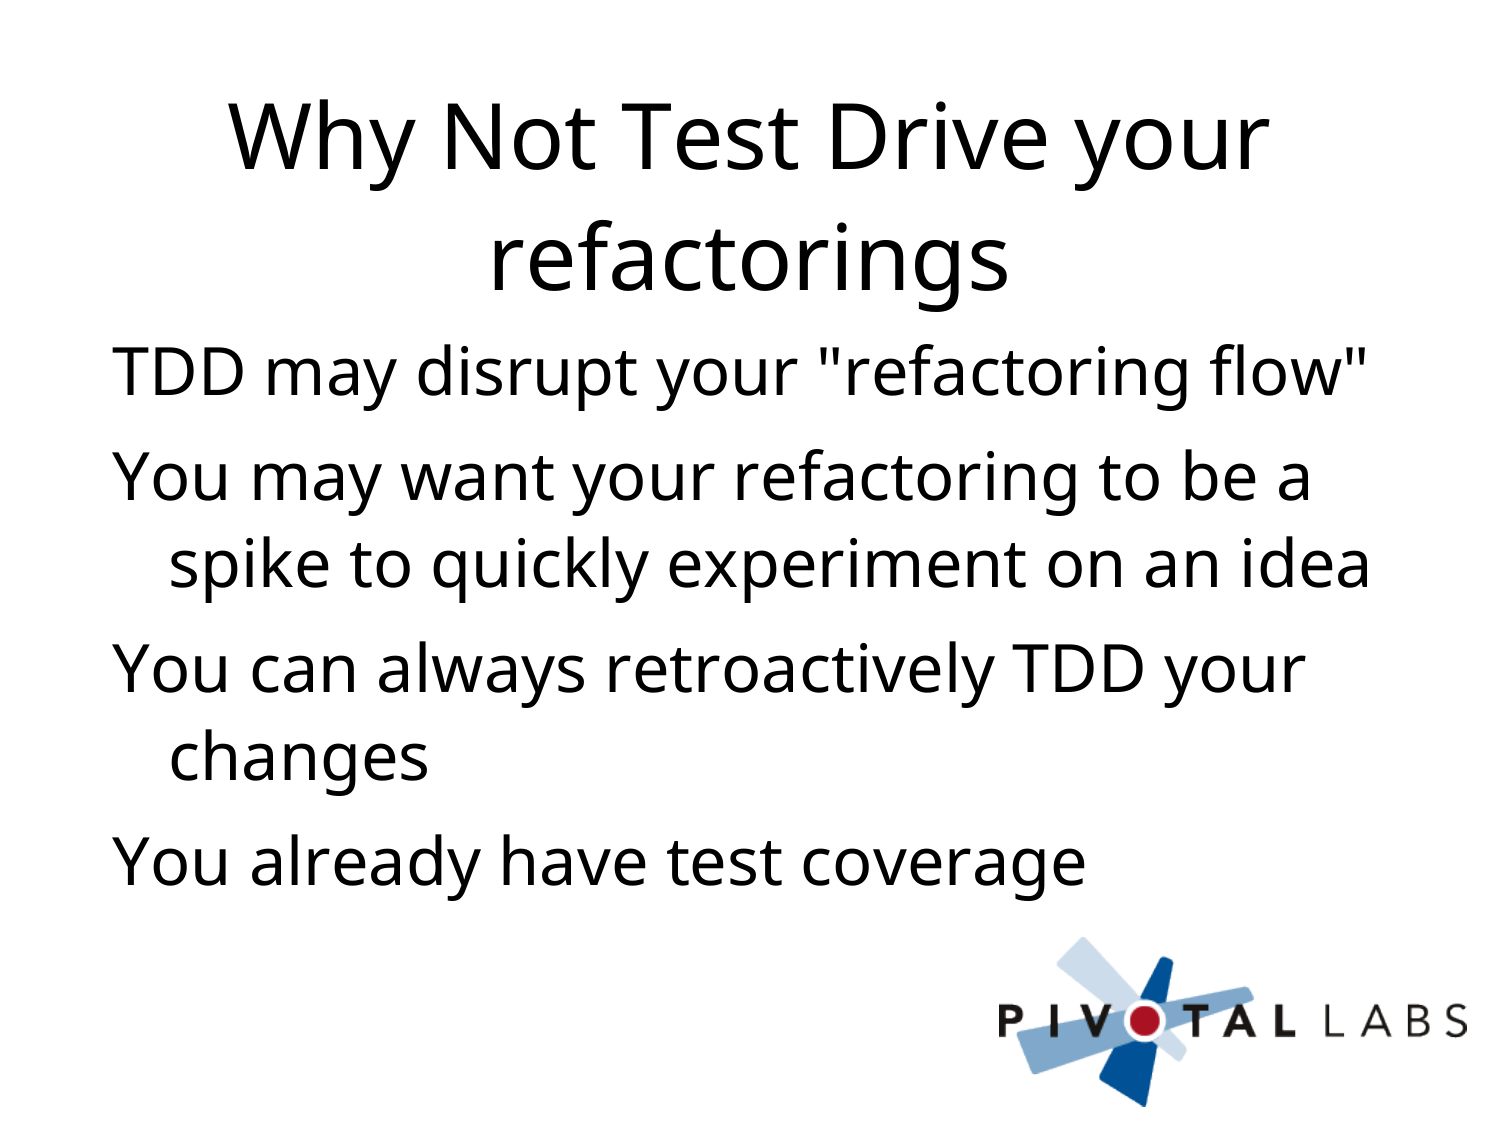

# Why Not Test Drive your refactorings
TDD may disrupt your "refactoring flow"
You may want your refactoring to be a spike to quickly experiment on an idea
You can always retroactively TDD your changes
You already have test coverage